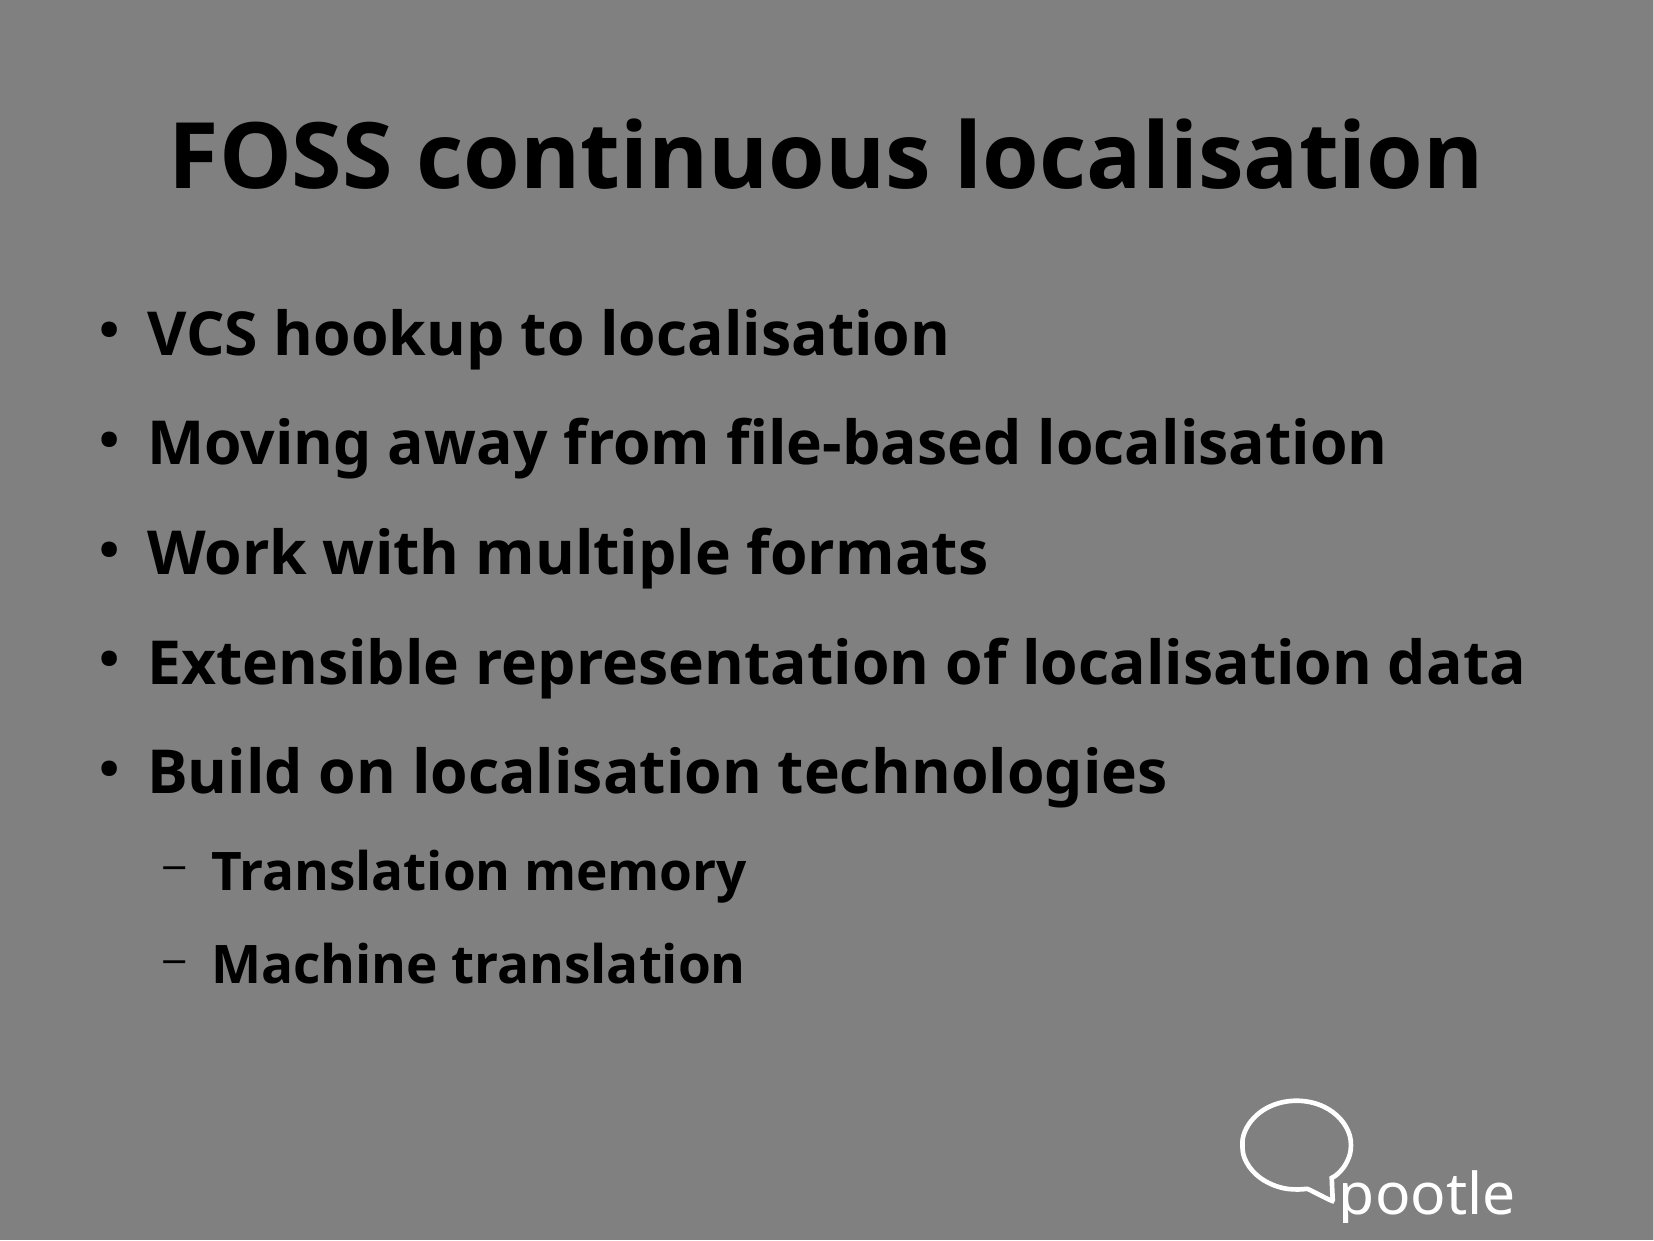

# FOSS continuous localisation
VCS hookup to localisation
Moving away from file-based localisation
Work with multiple formats
Extensible representation of localisation data
Build on localisation technologies
Translation memory
Machine translation